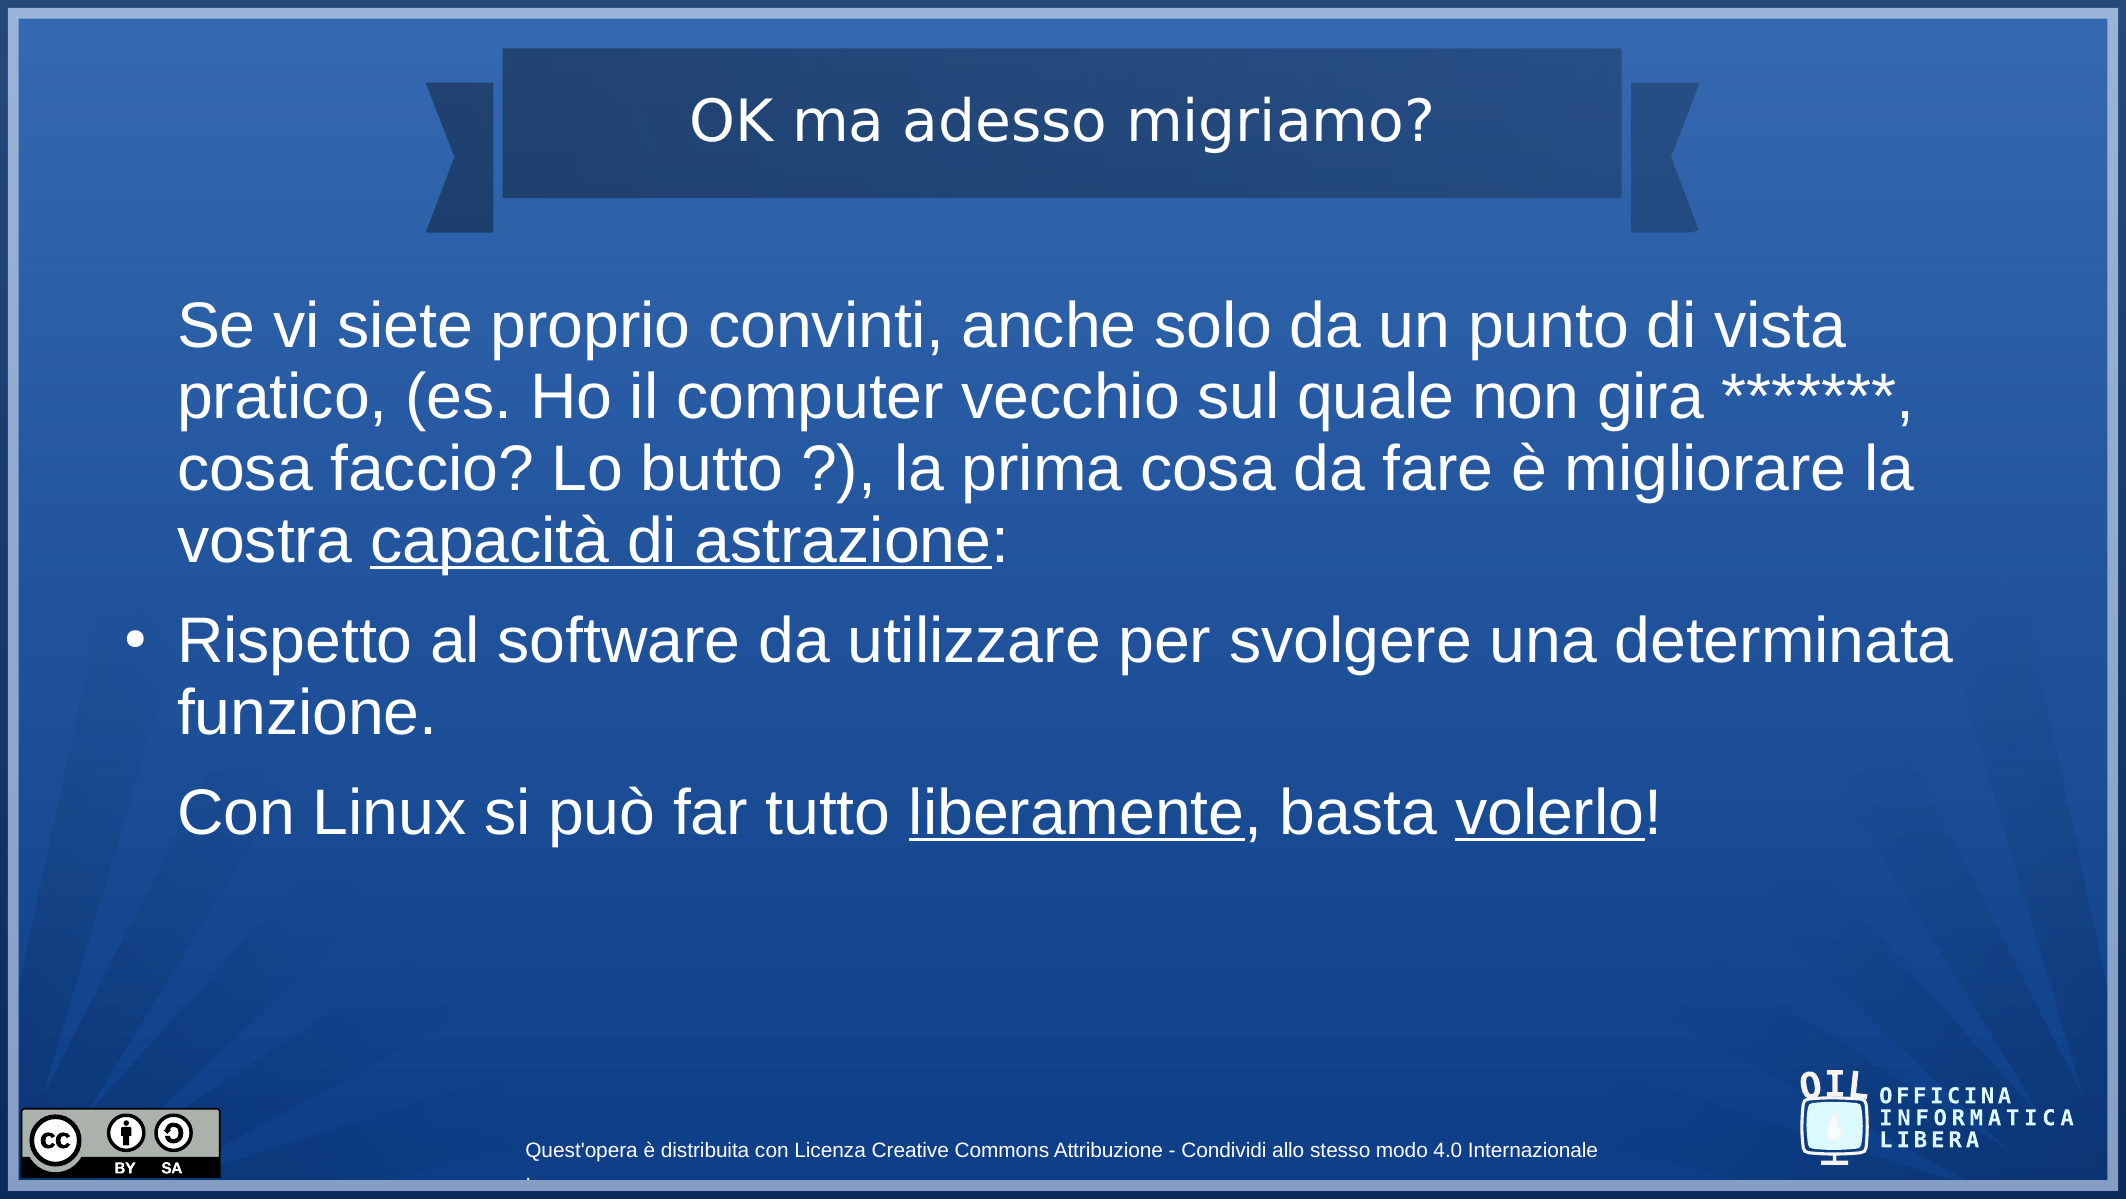

# OK ma adesso migriamo?
Se vi siete proprio convinti, anche solo da un punto di vista pratico, (es. Ho il computer vecchio sul quale non gira *******, cosa faccio? Lo butto ?), la prima cosa da fare è migliorare la vostra capacità di astrazione:
Rispetto al software da utilizzare per svolgere una determinata funzione.
Con Linux si può far tutto liberamente, basta volerlo!
Quest'opera è distribuita con Licenza Creative Commons Attribuzione - Condividi allo stesso modo 4.0 Internazionale.